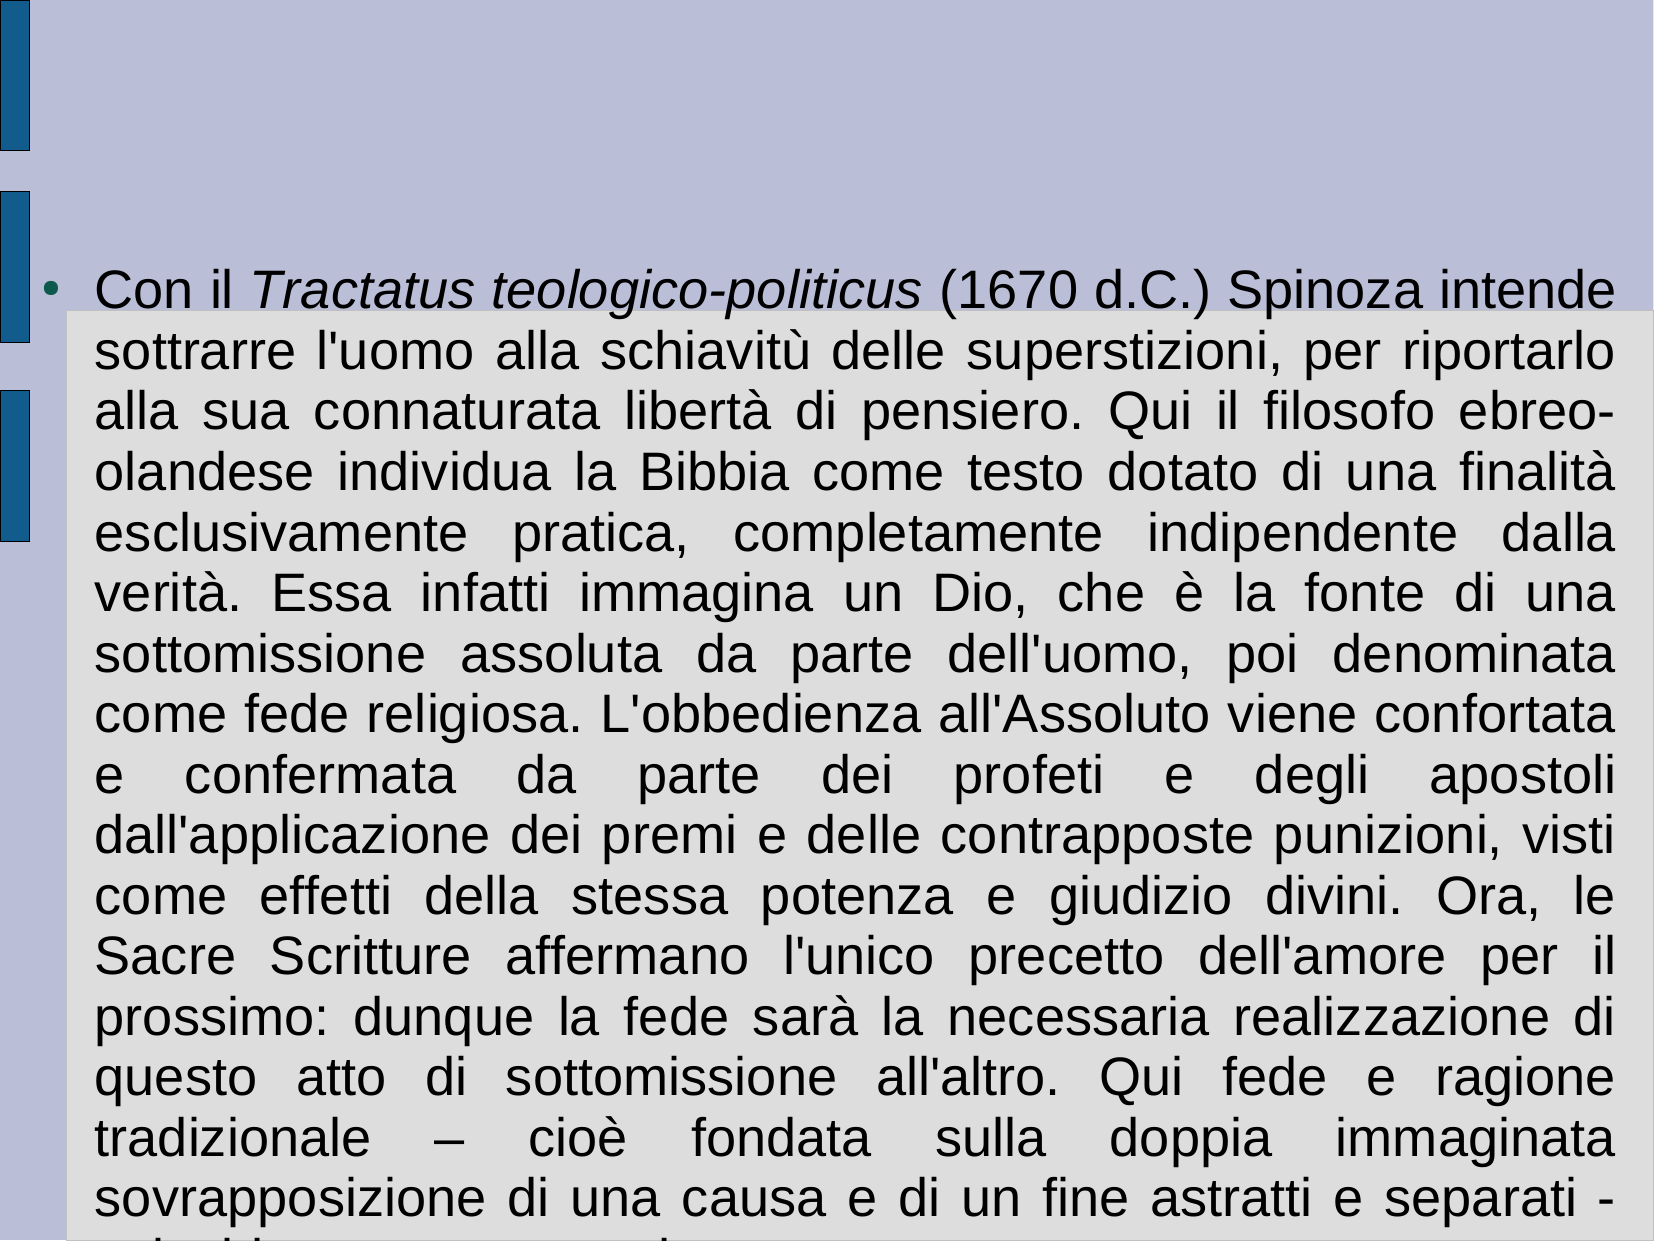

#
Con il Tractatus teologico-politicus (1670 d.C.) Spinoza intende sottrarre l'uomo alla schiavitù delle superstizioni, per riportarlo alla sua connaturata libertà di pensiero. Qui il filosofo ebreo-olandese individua la Bibbia come testo dotato di una finalità esclusivamente pratica, completamente indipendente dalla verità. Essa infatti immagina un Dio, che è la fonte di una sottomissione assoluta da parte dell'uomo, poi denominata come fede religiosa. L'obbedienza all'Assoluto viene confortata e confermata da parte dei profeti e degli apostoli dall'applicazione dei premi e delle contrapposte punizioni, visti come effetti della stessa potenza e giudizio divini. Ora, le Sacre Scritture affermano l'unico precetto dell'amore per il prossimo: dunque la fede sarà la necessaria realizzazione di questo atto di sottomissione all'altro. Qui fede e ragione tradizionale – cioè fondata sulla doppia immaginata sovrapposizione di una causa e di un fine astratti e separati - coincidono, prospettando una comu-